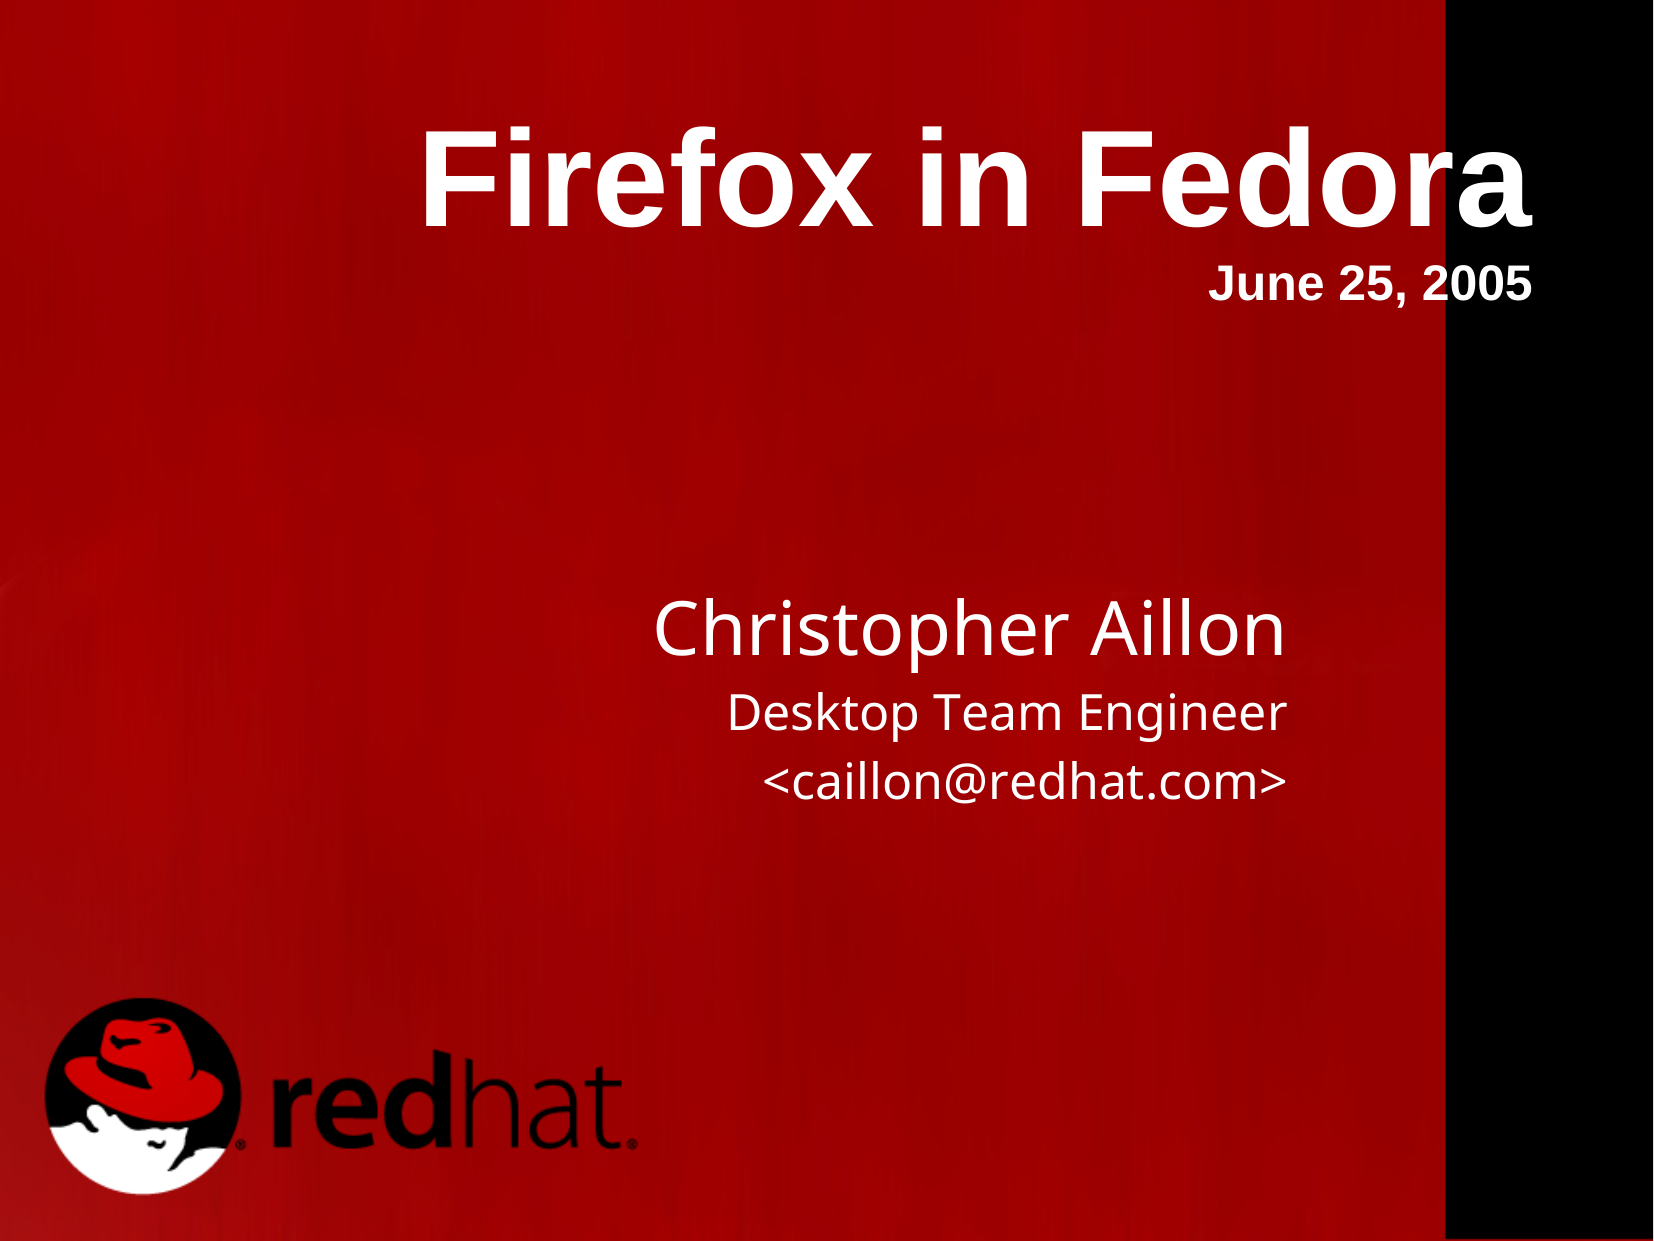

# Firefox in Fedora June 25, 2005
Christopher Aillon
Desktop Team Engineer
<caillon@redhat.com>